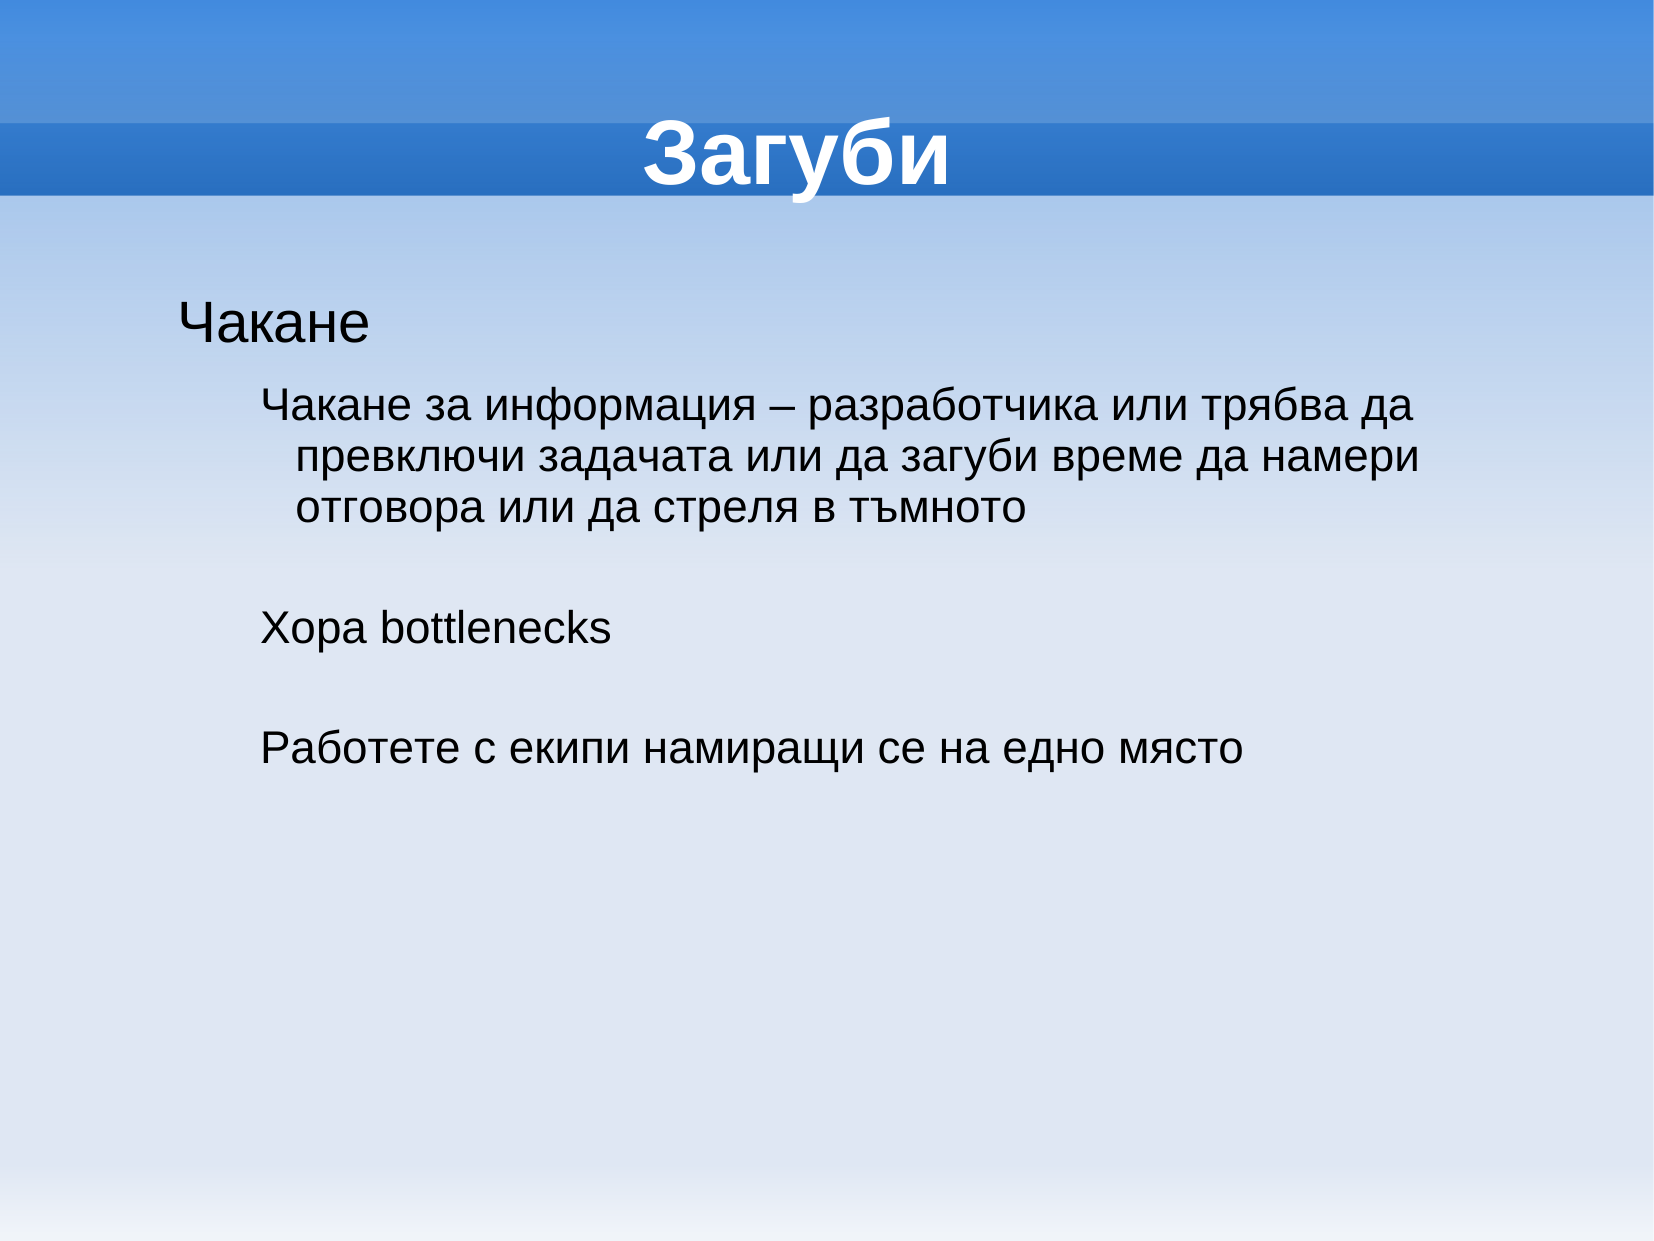

# Загуби
Чакане
Чакане за информация – разработчика или трябва да превключи задачата или да загуби време да намери отговора или да стреля в тъмното
Хора bottlenecks
Работете с екипи намиращи се на едно място